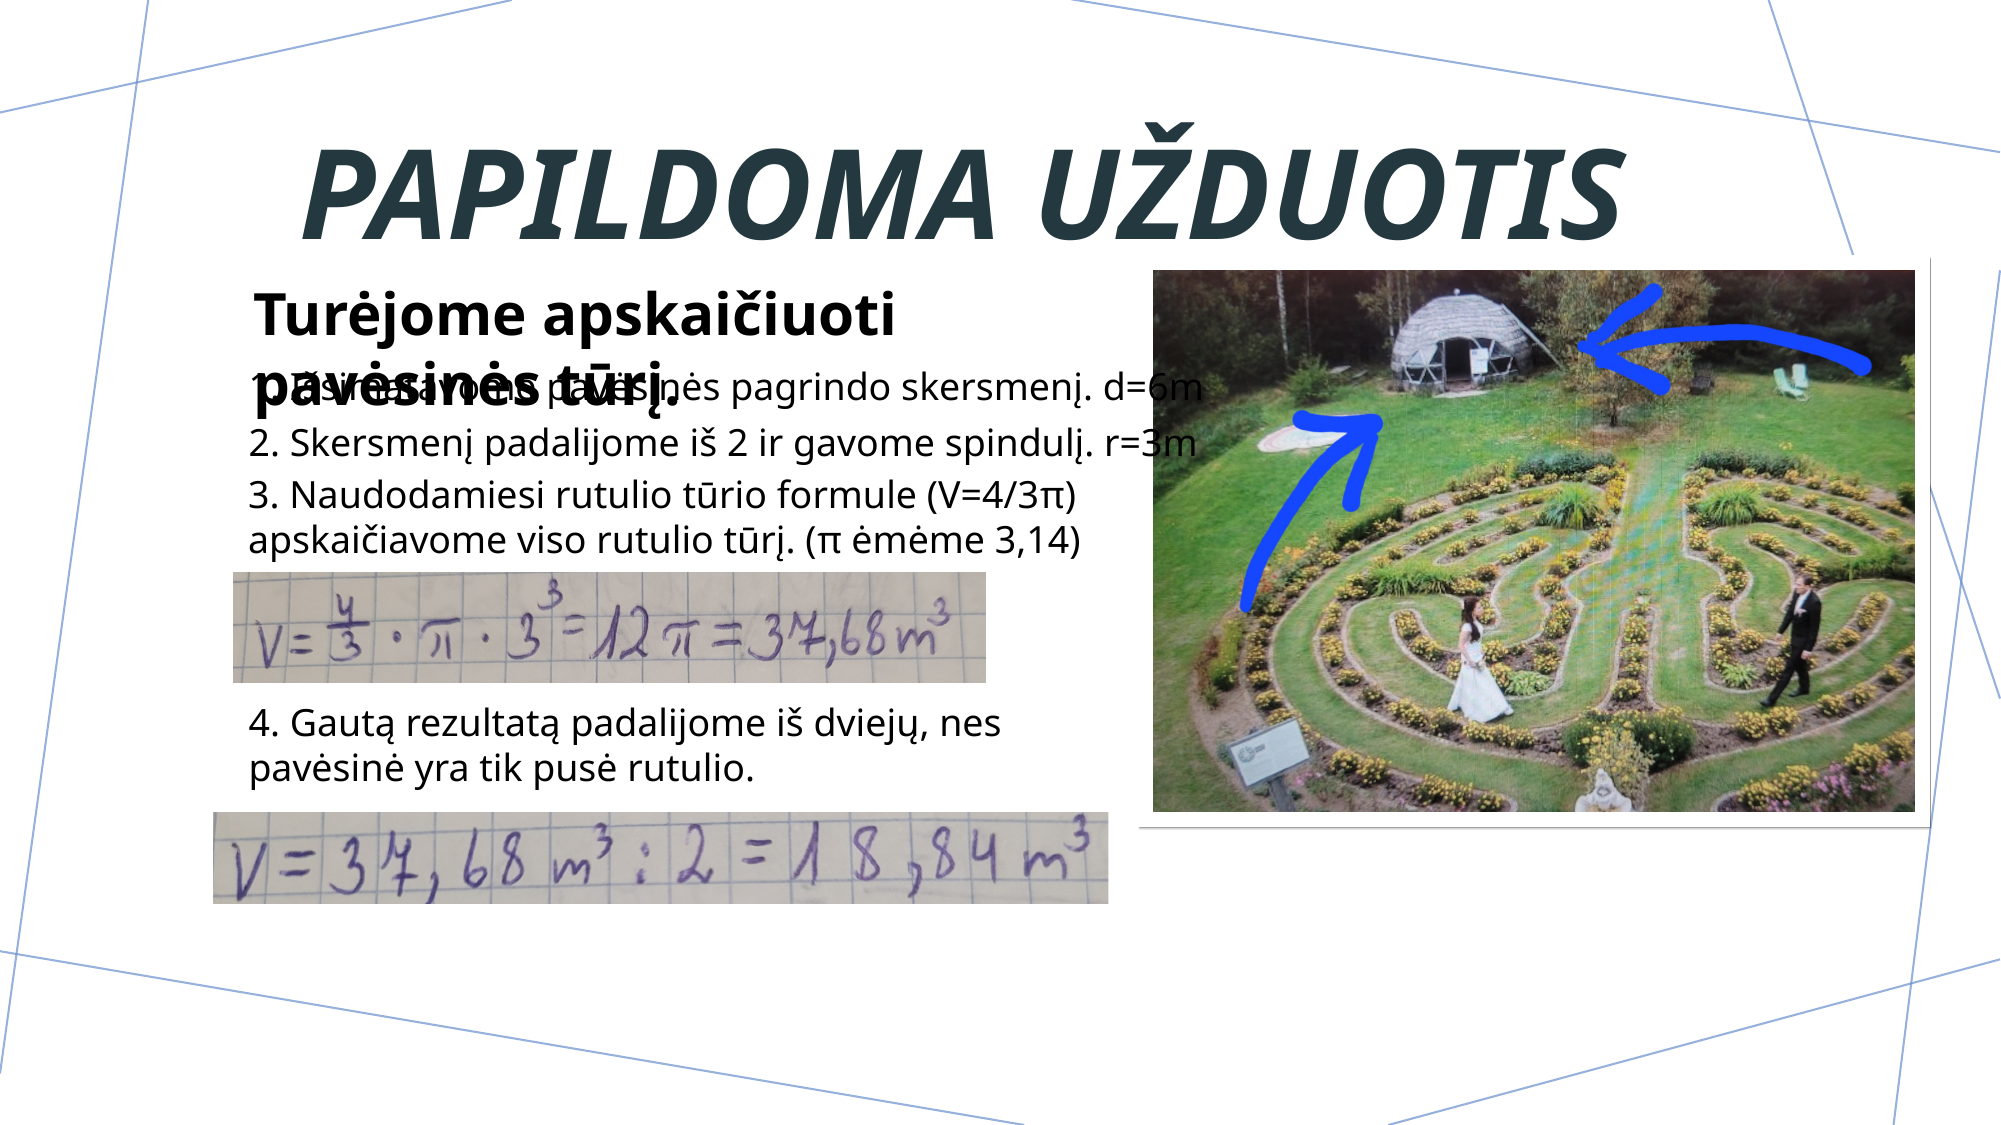

# Papildoma užduotis
Turėjome apskaičiuoti pavėsinės tūrį.
1. Išsimatavome pavėsinės pagrindo skersmenį. d=6m
2. Skersmenį padalijome iš 2 ir gavome spindulį. r=3m
3. Naudodamiesi rutulio tūrio formule (V=4/3π) apskaičiavome viso rutulio tūrį. (π ėmėme 3,14)
4. Gautą rezultatą padalijome iš dviejų, nes pavėsinė yra tik pusė rutulio.